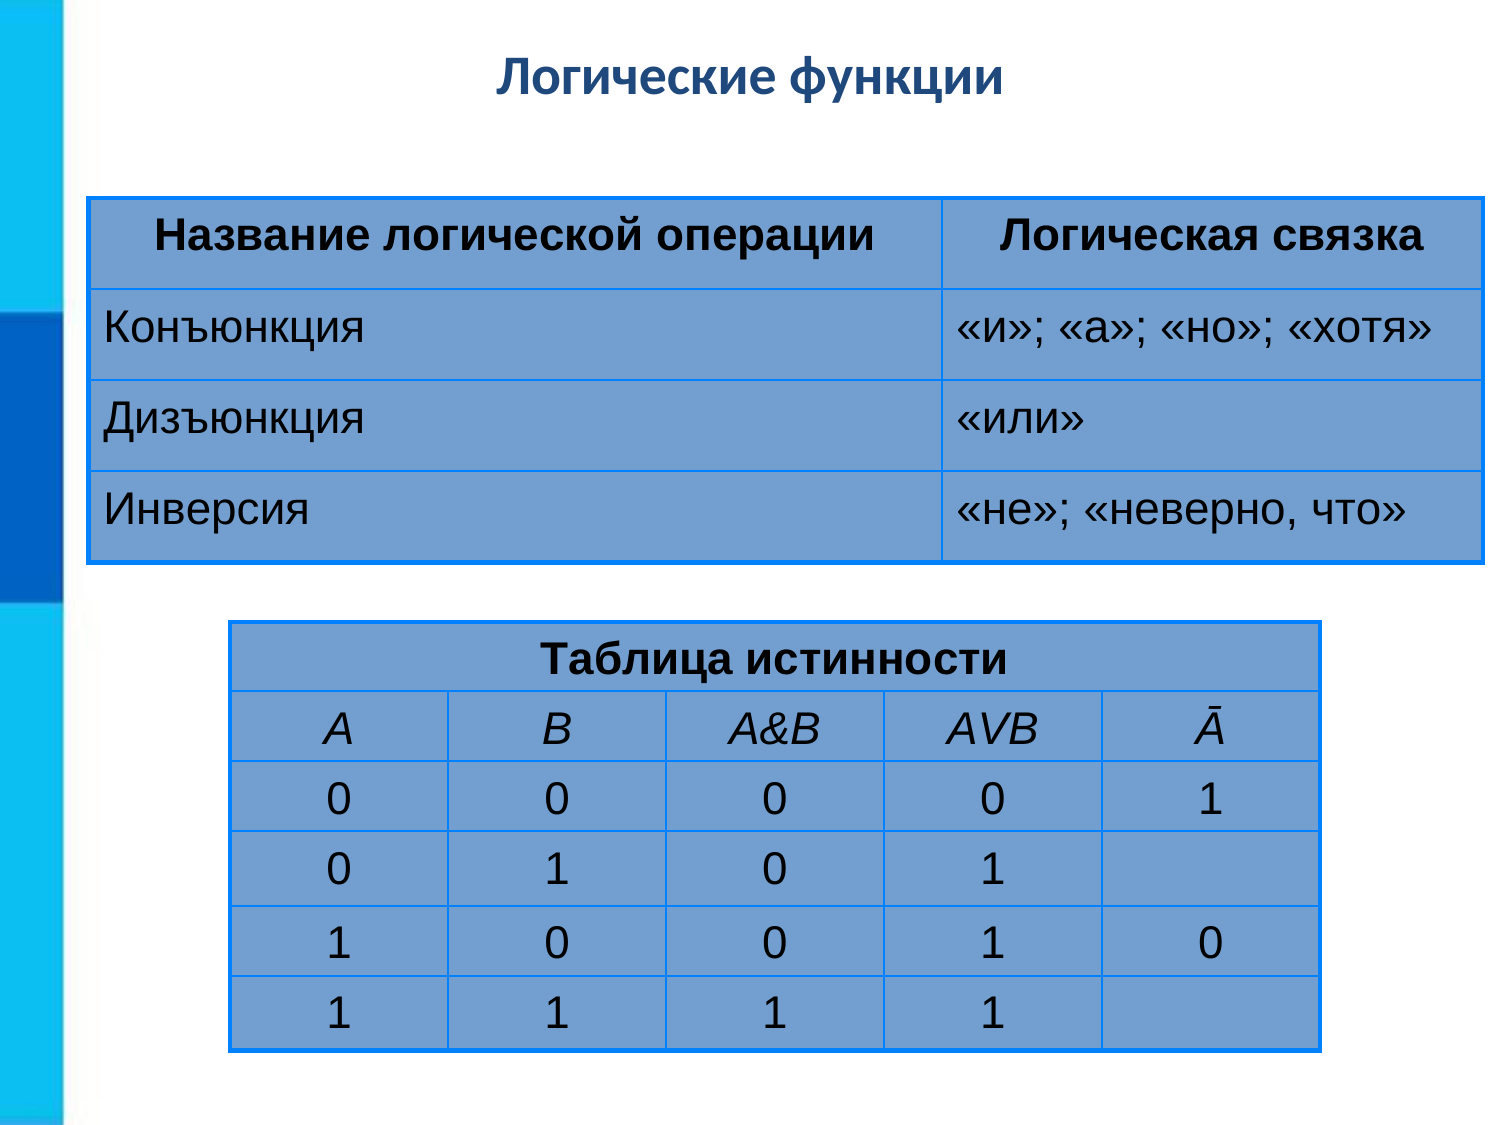

Логические функции
| Название логической операции | Логическая связка |
| --- | --- |
| Конъюнкция | «и»; «а»; «но»; «хотя» |
| Дизъюнкция | «или» |
| Инверсия | «не»; «неверно, что» |
| Таблица истинности | | | | |
| --- | --- | --- | --- | --- |
| А | В | А&В | АVВ | Ā |
| 0 | 0 | 0 | 0 | 1 |
| 0 | 1 | 0 | 1 | |
| 1 | 0 | 0 | 1 | 0 |
| 1 | 1 | 1 | 1 | |